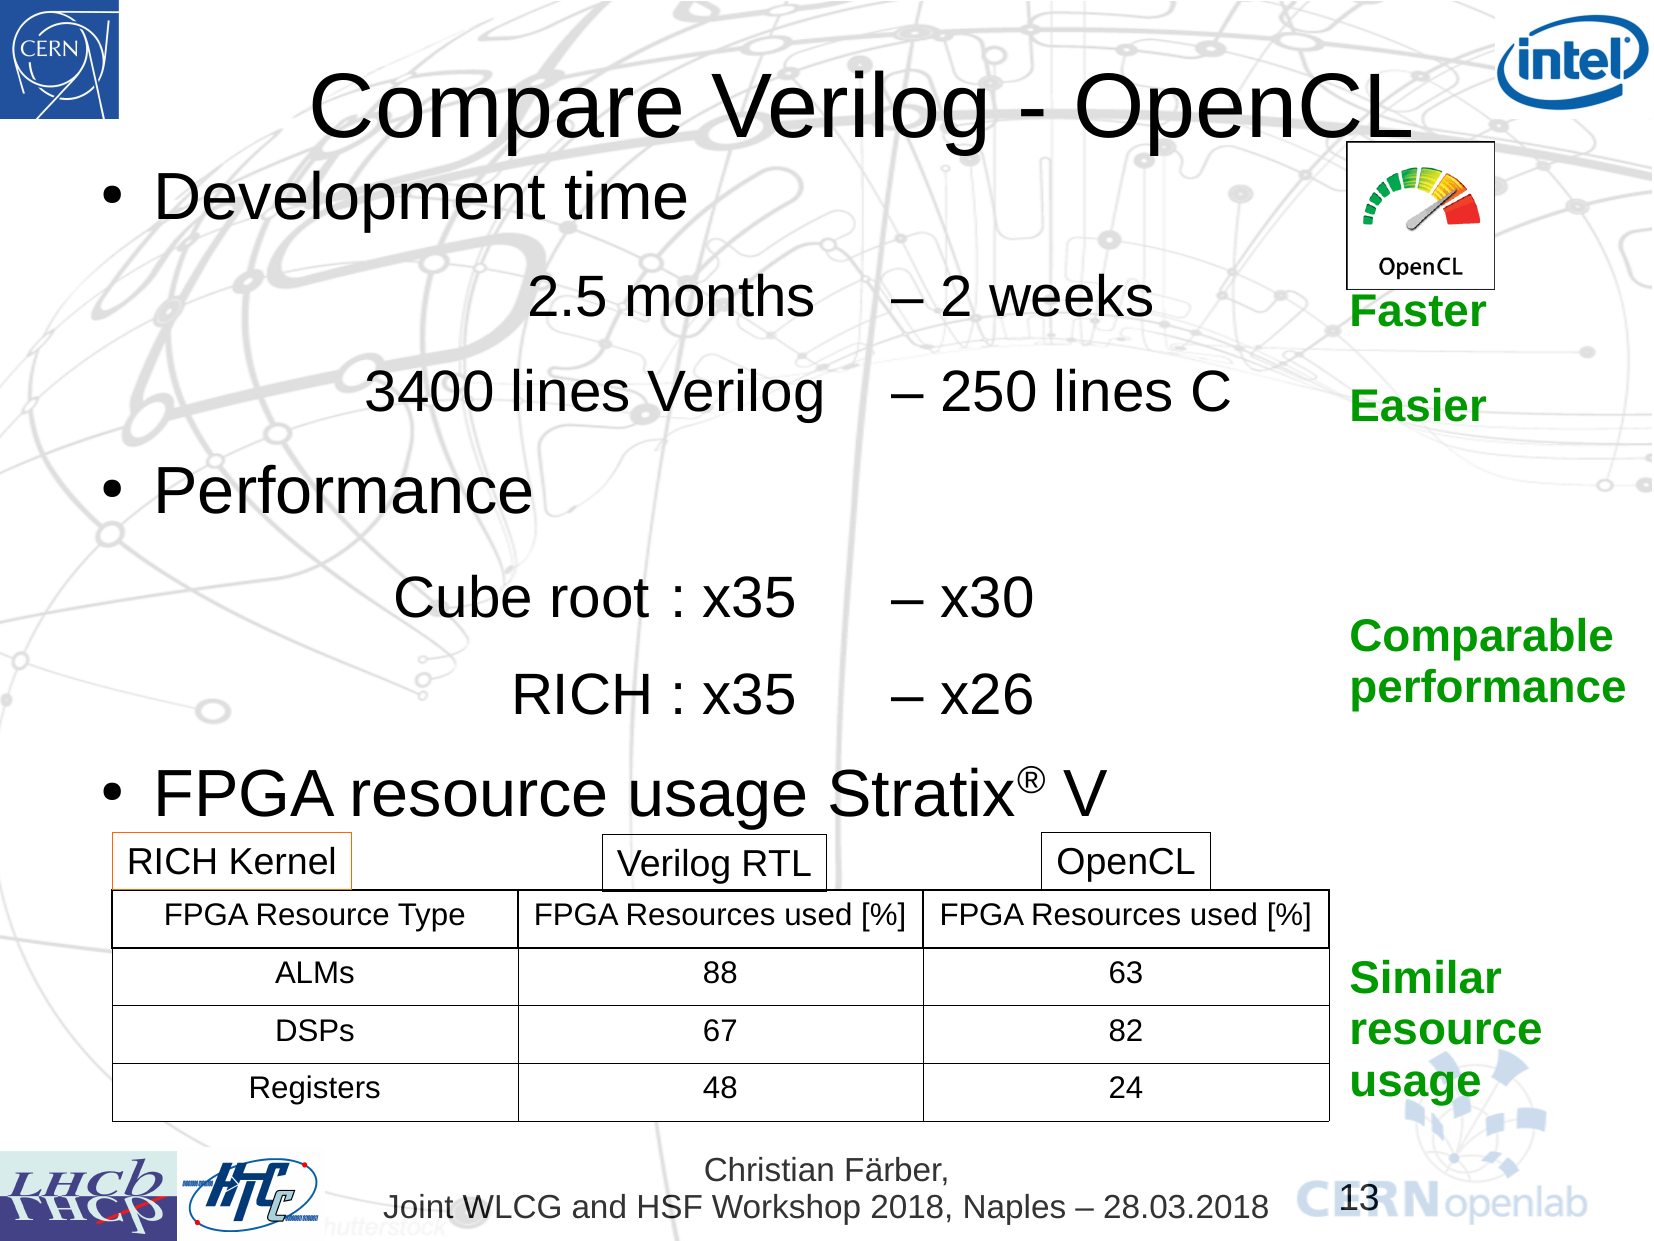

# Compare Verilog - OpenCL
Development time
 2.5 months 	– 2 weeks
 3400 lines Verilog 	– 250 lines C
Performance
 Cube root	: x35		– x30
 RICH	: x35 		– x26
FPGA resource usage Stratix® V
Faster
Easier
Comparable
performance
RICH Kernel
OpenCL
Verilog RTL
| FPGA Resource Type | FPGA Resources used [%] | FPGA Resources used [%] |
| --- | --- | --- |
| ALMs | 88 | 63 |
| DSPs | 67 | 82 |
| Registers | 48 | 24 |
Similar
resource
usage